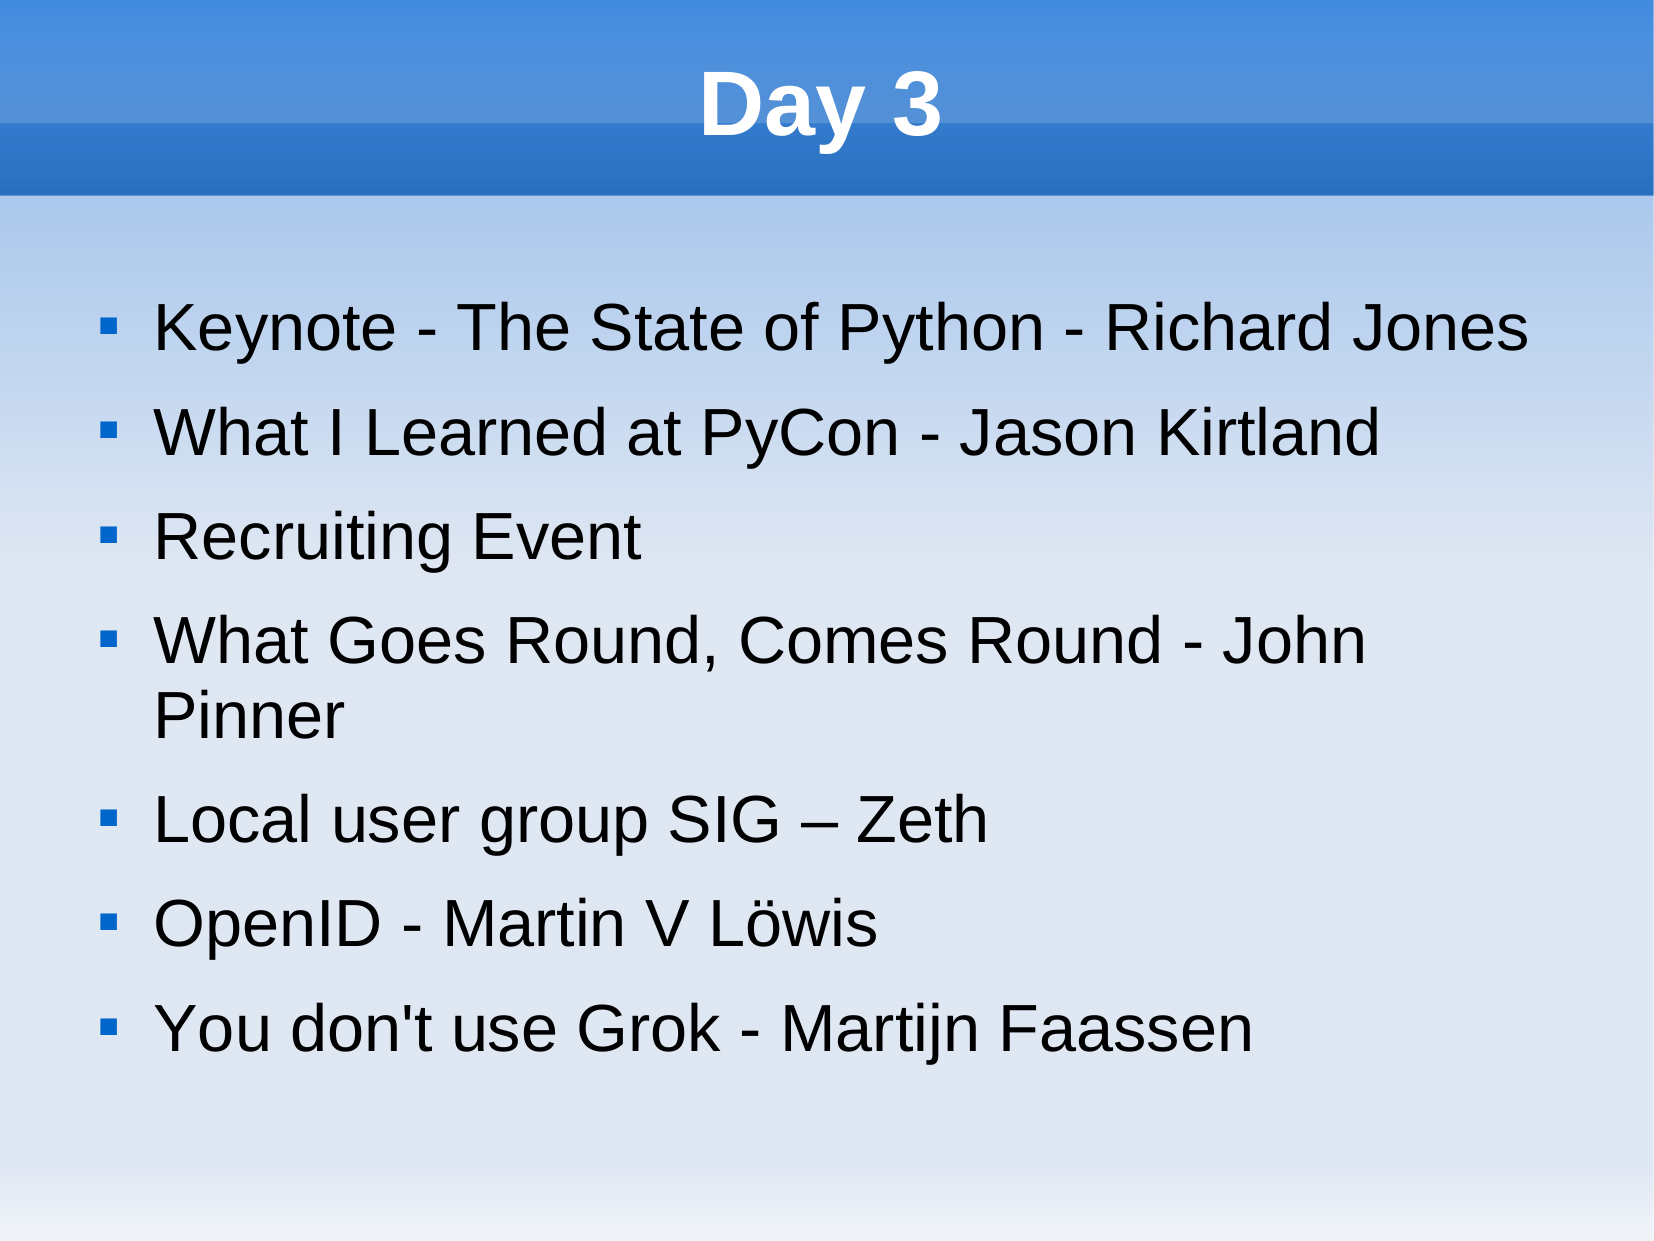

# Day 3
Keynote - The State of Python - Richard Jones
What I Learned at PyCon - Jason Kirtland
Recruiting Event
What Goes Round, Comes Round - John Pinner
Local user group SIG – Zeth
OpenID - Martin V Löwis
You don't use Grok - Martijn Faassen